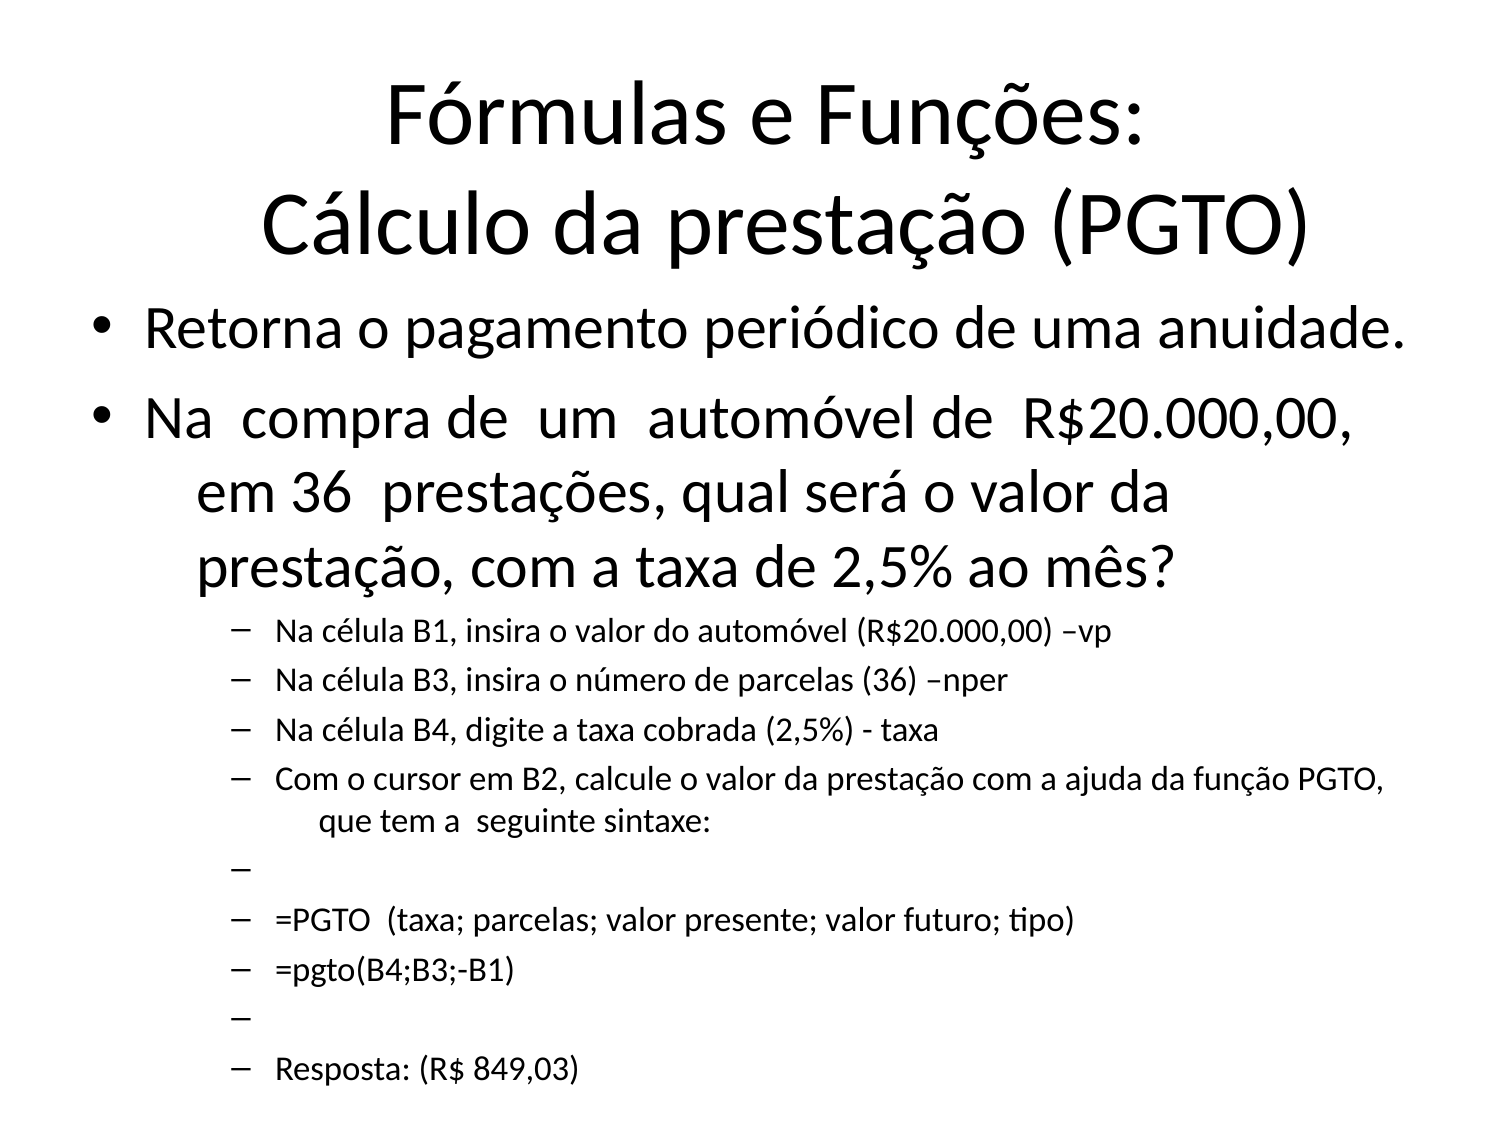

# Fórmulas e Funções: Cálculo da prestação (PGTO)
Retorna o pagamento periódico de uma anuidade.
Na compra de um automóvel de R$20.000,00, em 36 prestações, qual será o valor da prestação, com a taxa de 2,5% ao mês?
Na célula B1, insira o valor do automóvel (R$20.000,00) –vp
Na célula B3, insira o número de parcelas (36) –nper
Na célula B4, digite a taxa cobrada (2,5%) - taxa
Com o cursor em B2, calcule o valor da prestação com a ajuda da função PGTO, que tem a seguinte sintaxe:
=PGTO (taxa; parcelas; valor presente; valor futuro; tipo)
=pgto(B4;B3;-B1)
Resposta: (R$ 849,03)